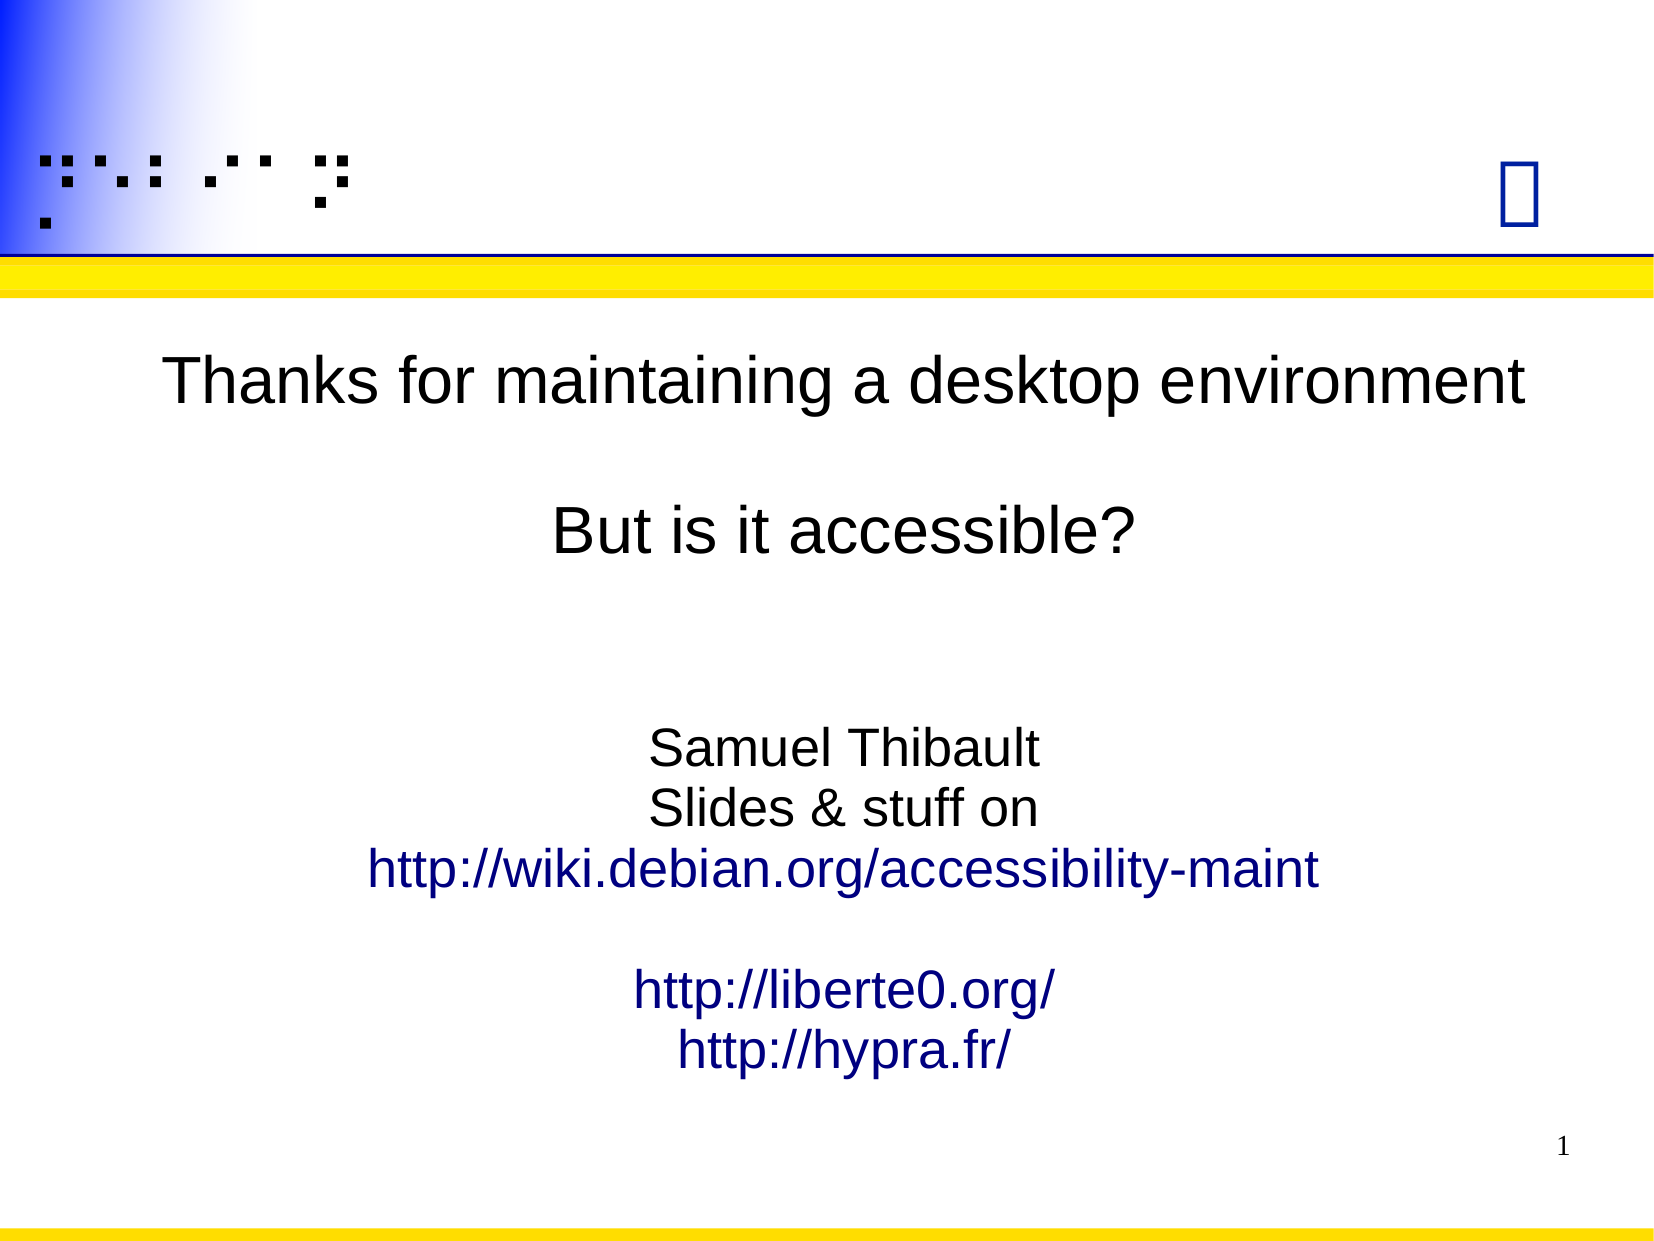

# ﾠ
Thanks for maintaining a desktop environment
But is it accessible?
Samuel Thibault
Slides & stuff on
http://wiki.debian.org/accessibility-maint
http://liberte0.org/
http://hypra.fr/
1